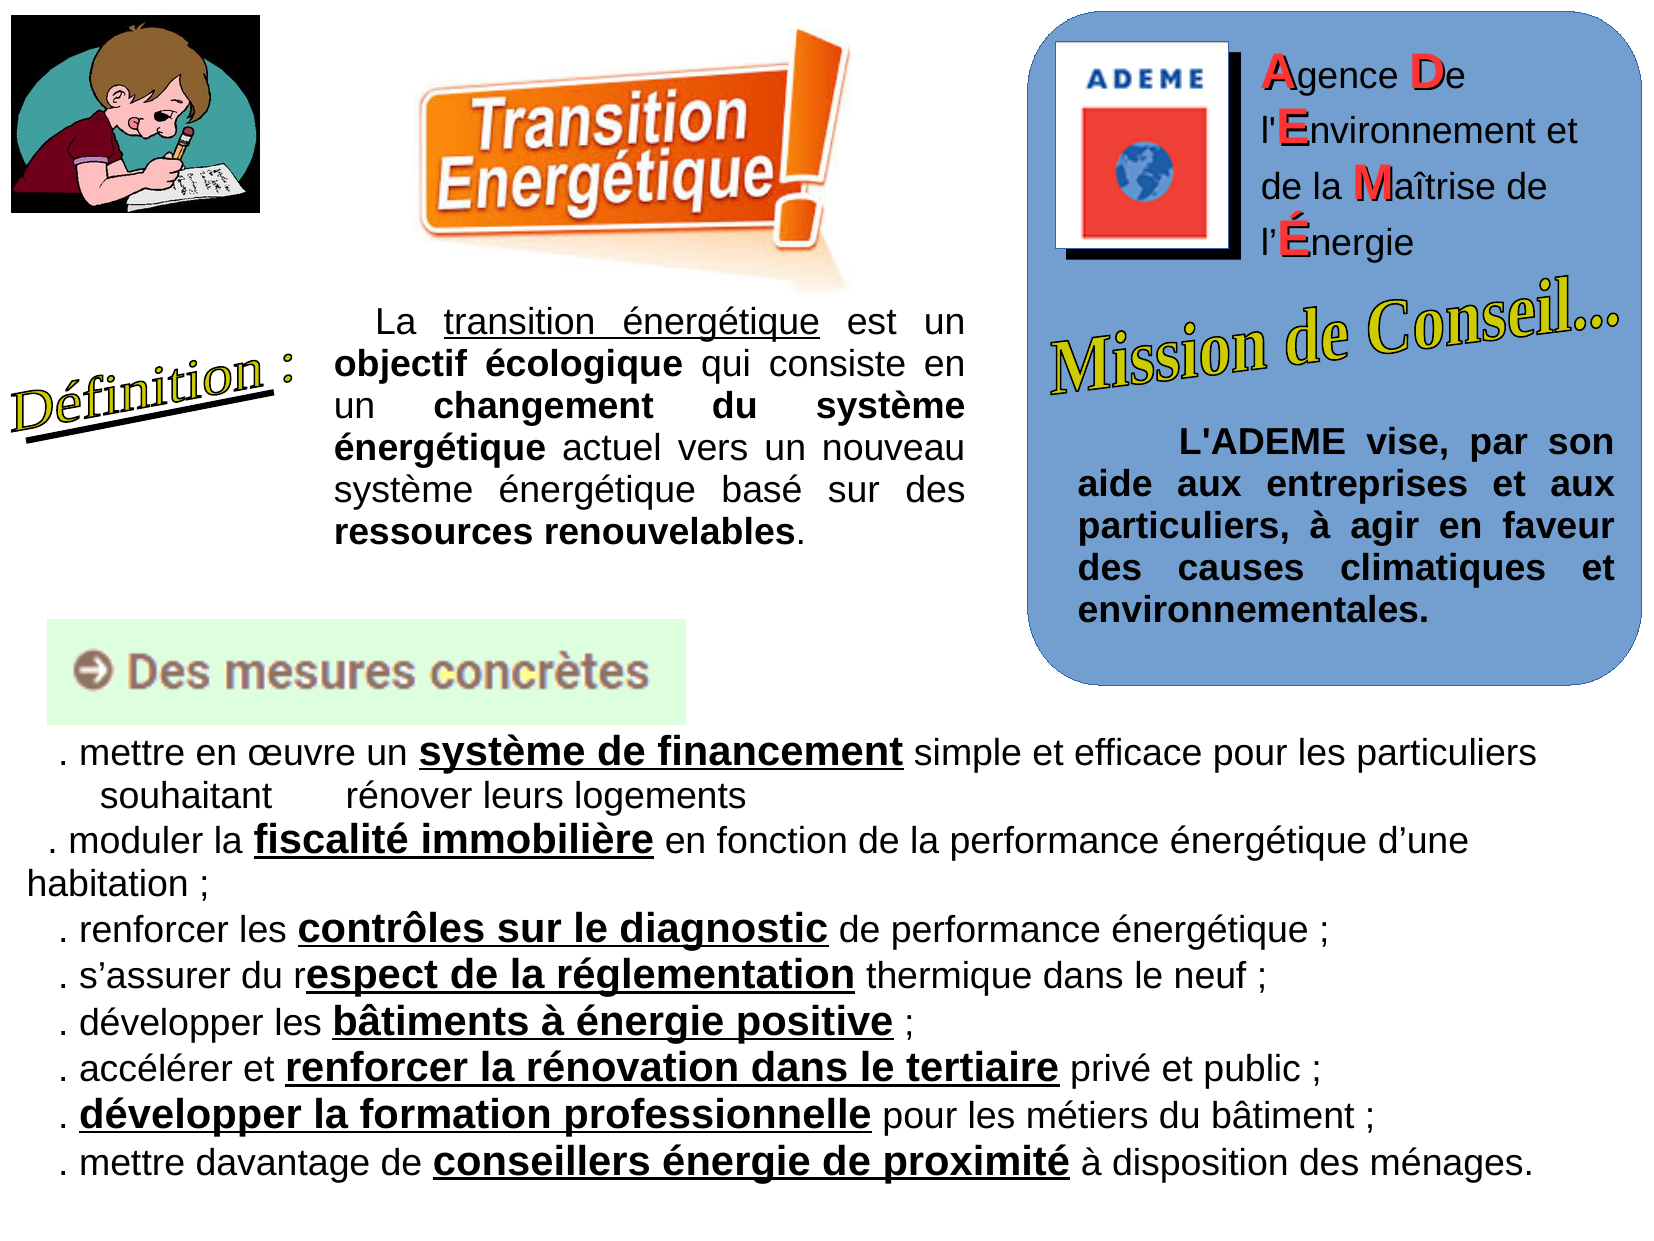

Agence De l'Environnement et de la Maîtrise de l’Énergie
 L'ADEME vise, par son aide aux entreprises et aux particuliers, à agir en faveur des causes climatiques et environnementales.
Mission de Conseil...
La transition énergétique est un objectif écologique qui consiste en un changement du système énergétique actuel vers un nouveau système énergétique basé sur des ressources renouvelables.
Définition :
 . mettre en œuvre un système de financement simple et efficace pour les particuliers souhaitant rénover leurs logements
  . moduler la fiscalité immobilière en fonction de la performance énergétique d’une habitation ;
 . renforcer les contrôles sur le diagnostic de performance énergétique ;
 . s’assurer du respect de la réglementation thermique dans le neuf ;
 . développer les bâtiments à énergie positive ;
 . accélérer et renforcer la rénovation dans le tertiaire privé et public ;
 . développer la formation professionnelle pour les métiers du bâtiment ;
 . mettre davantage de conseillers énergie de proximité à disposition des ménages.